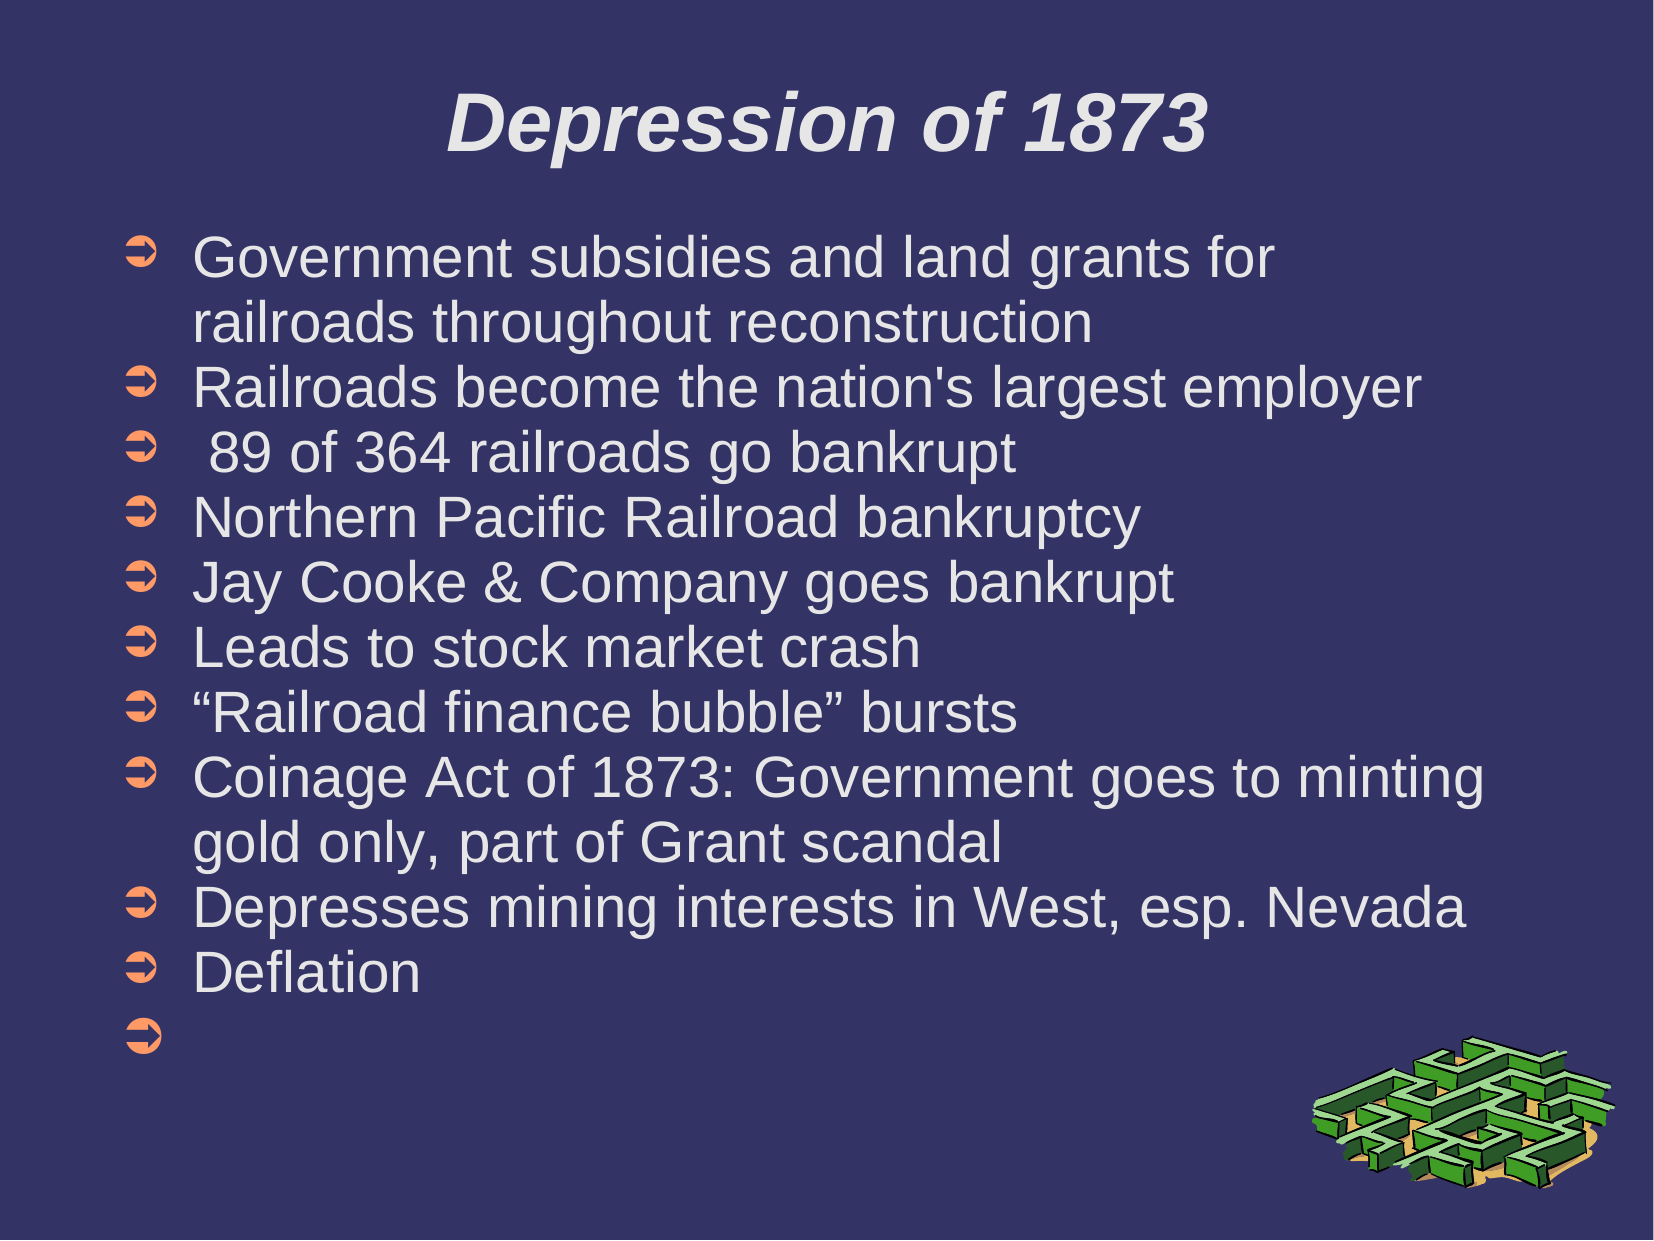

# Depression of 1873
Government subsidies and land grants for railroads throughout reconstruction
Railroads become the nation's largest employer
 89 of 364 railroads go bankrupt
Northern Pacific Railroad bankruptcy
Jay Cooke & Company goes bankrupt
Leads to stock market crash
“Railroad finance bubble” bursts
Coinage Act of 1873: Government goes to minting gold only, part of Grant scandal
Depresses mining interests in West, esp. Nevada
Deflation